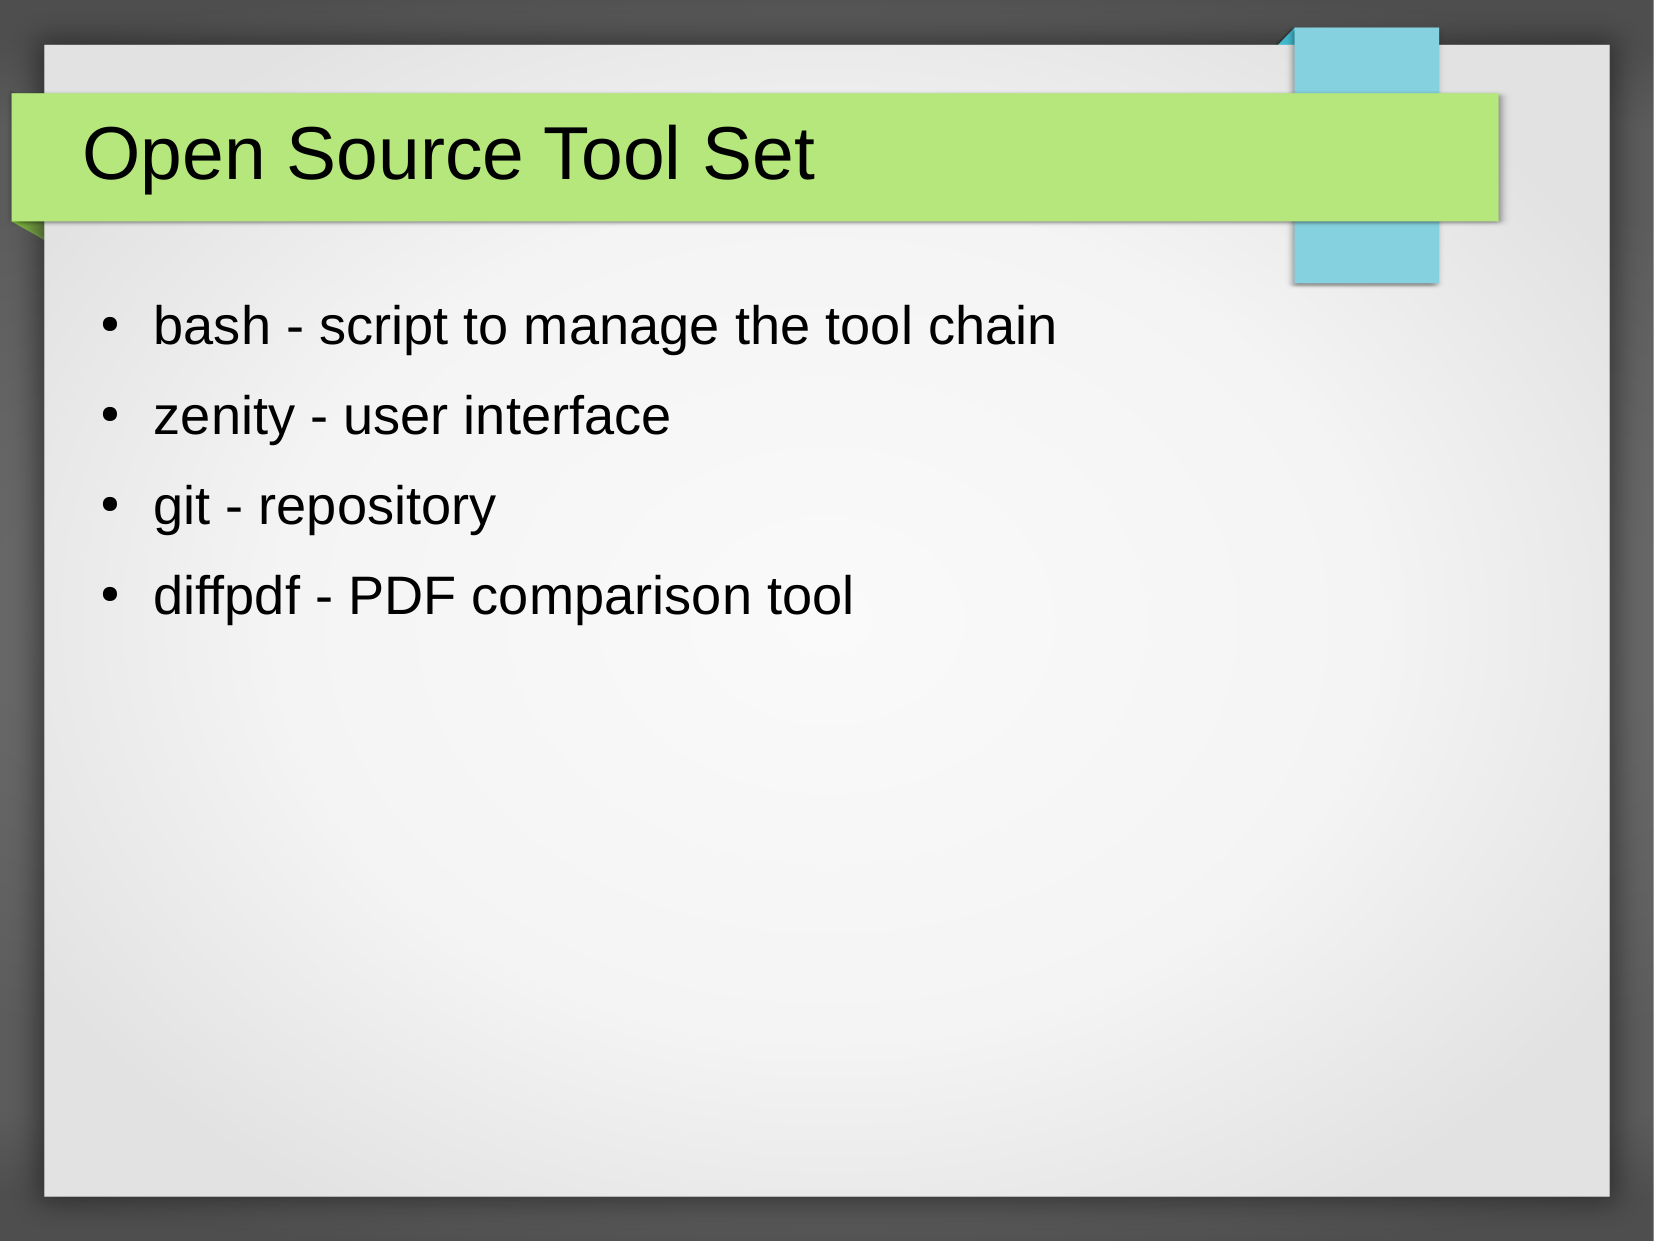

# Open Source Tool Set
bash - script to manage the tool chain
zenity - user interface
git - repository
diffpdf - PDF comparison tool